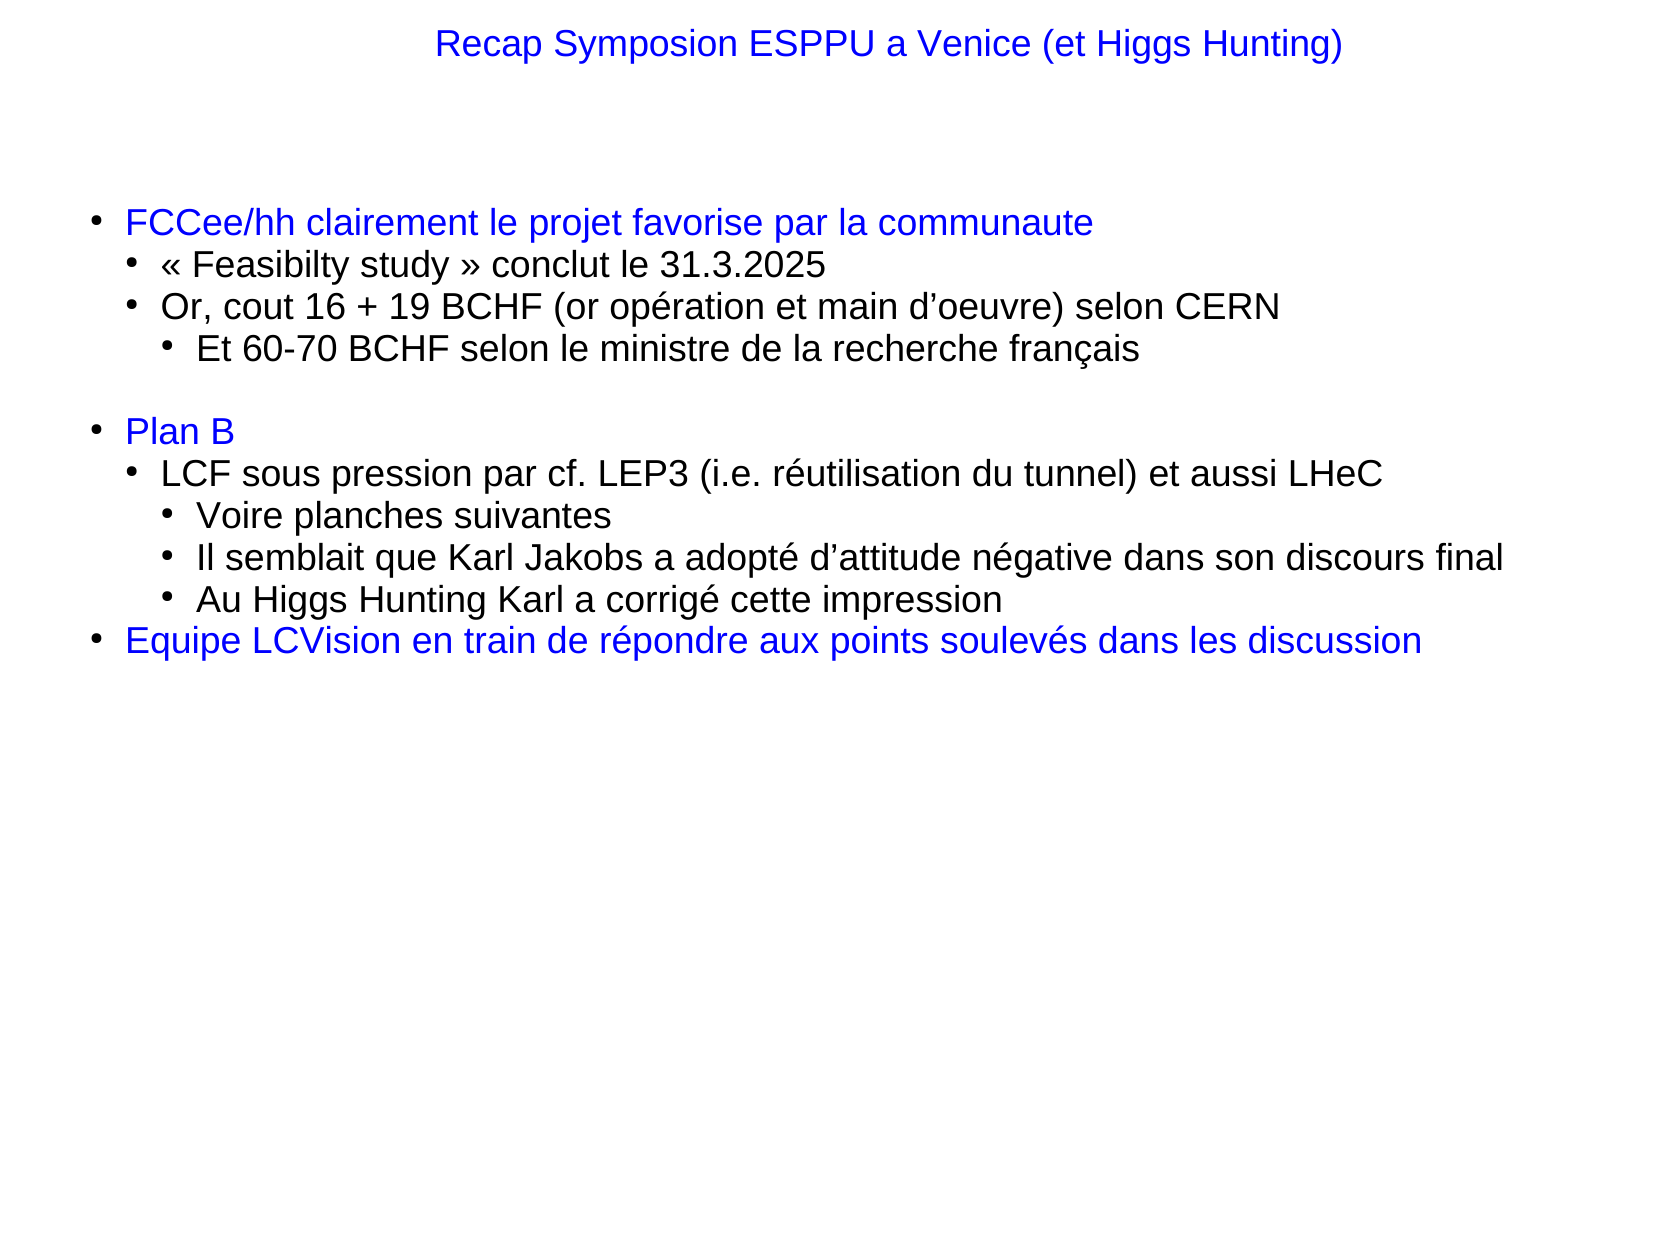

Recap Symposion ESPPU a Venice (et Higgs Hunting)
FCCee/hh clairement le projet favorise par la communaute
« Feasibilty study » conclut le 31.3.2025
Or, cout 16 + 19 BCHF (or opération et main d’oeuvre) selon CERN
Et 60-70 BCHF selon le ministre de la recherche français
Plan B
LCF sous pression par cf. LEP3 (i.e. réutilisation du tunnel) et aussi LHeC
Voire planches suivantes
Il semblait que Karl Jakobs a adopté d’attitude négative dans son discours final
Au Higgs Hunting Karl a corrigé cette impression
Equipe LCVision en train de répondre aux points soulevés dans les discussion